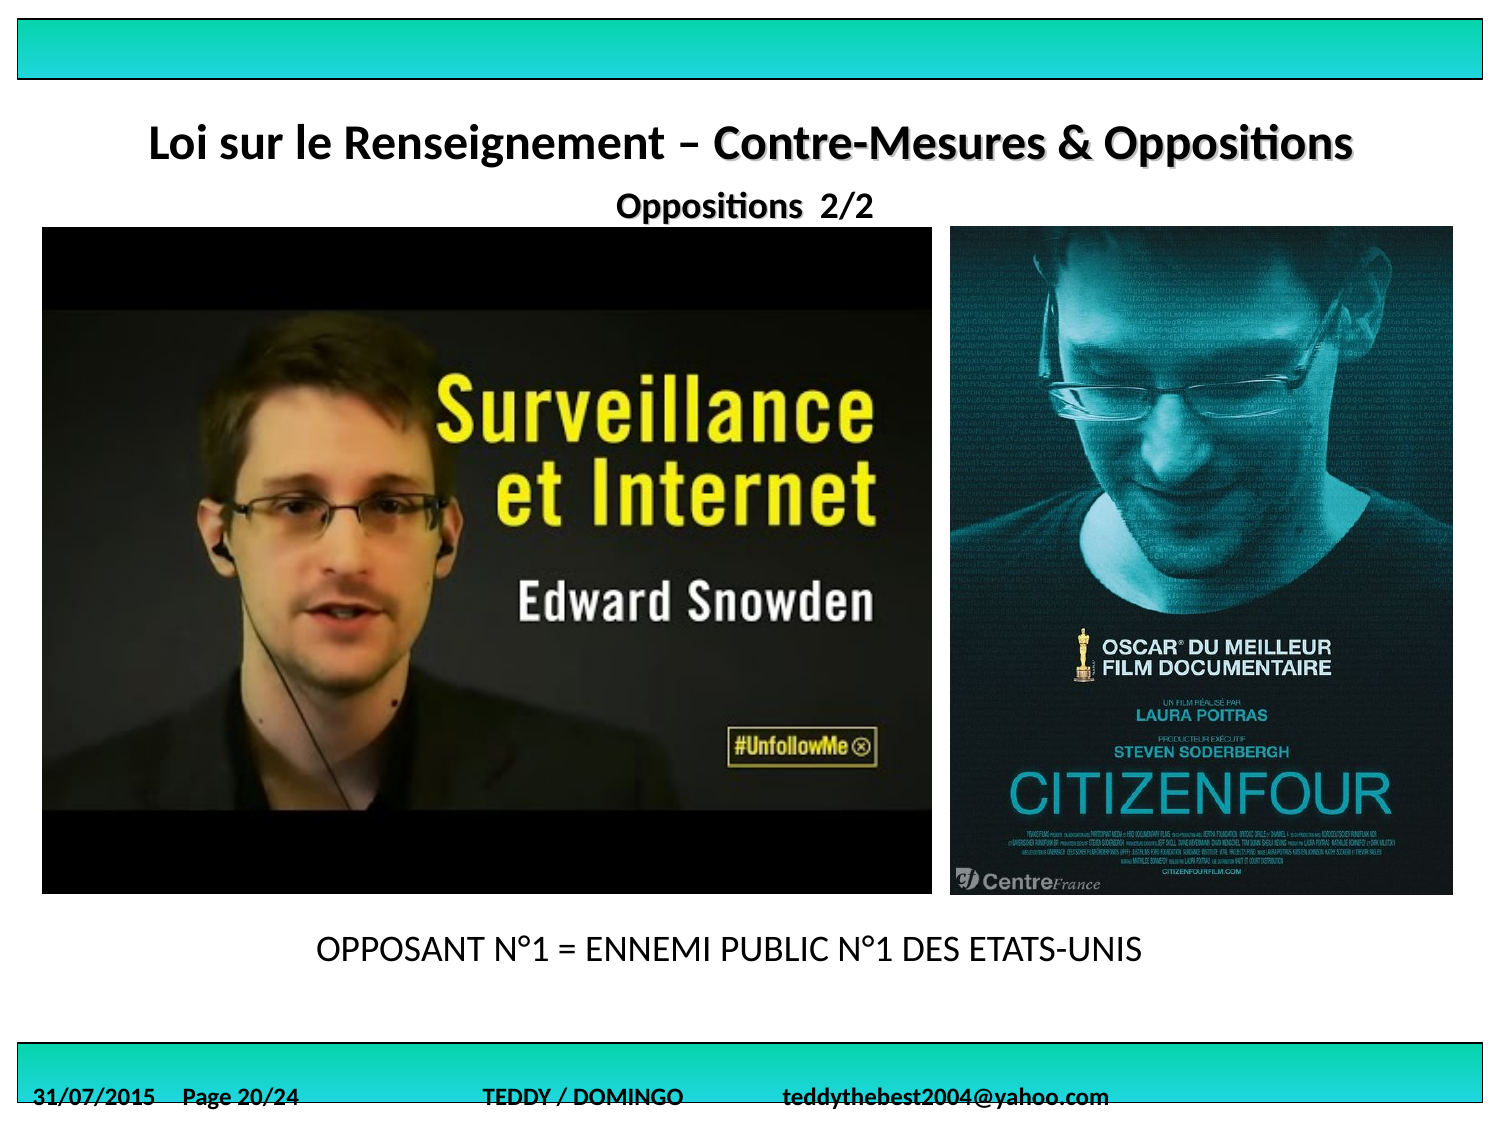

Loi sur le Renseignement – Contre-Mesures & Oppositions
Oppositions 2/2
OPPOSANT N°1 = ENNEMI PUBLIC N°1 DES ETATS-UNIS
31/07/2015	Page 20/24			TEDDY / DOMINGO		teddythebest2004@yahoo.com